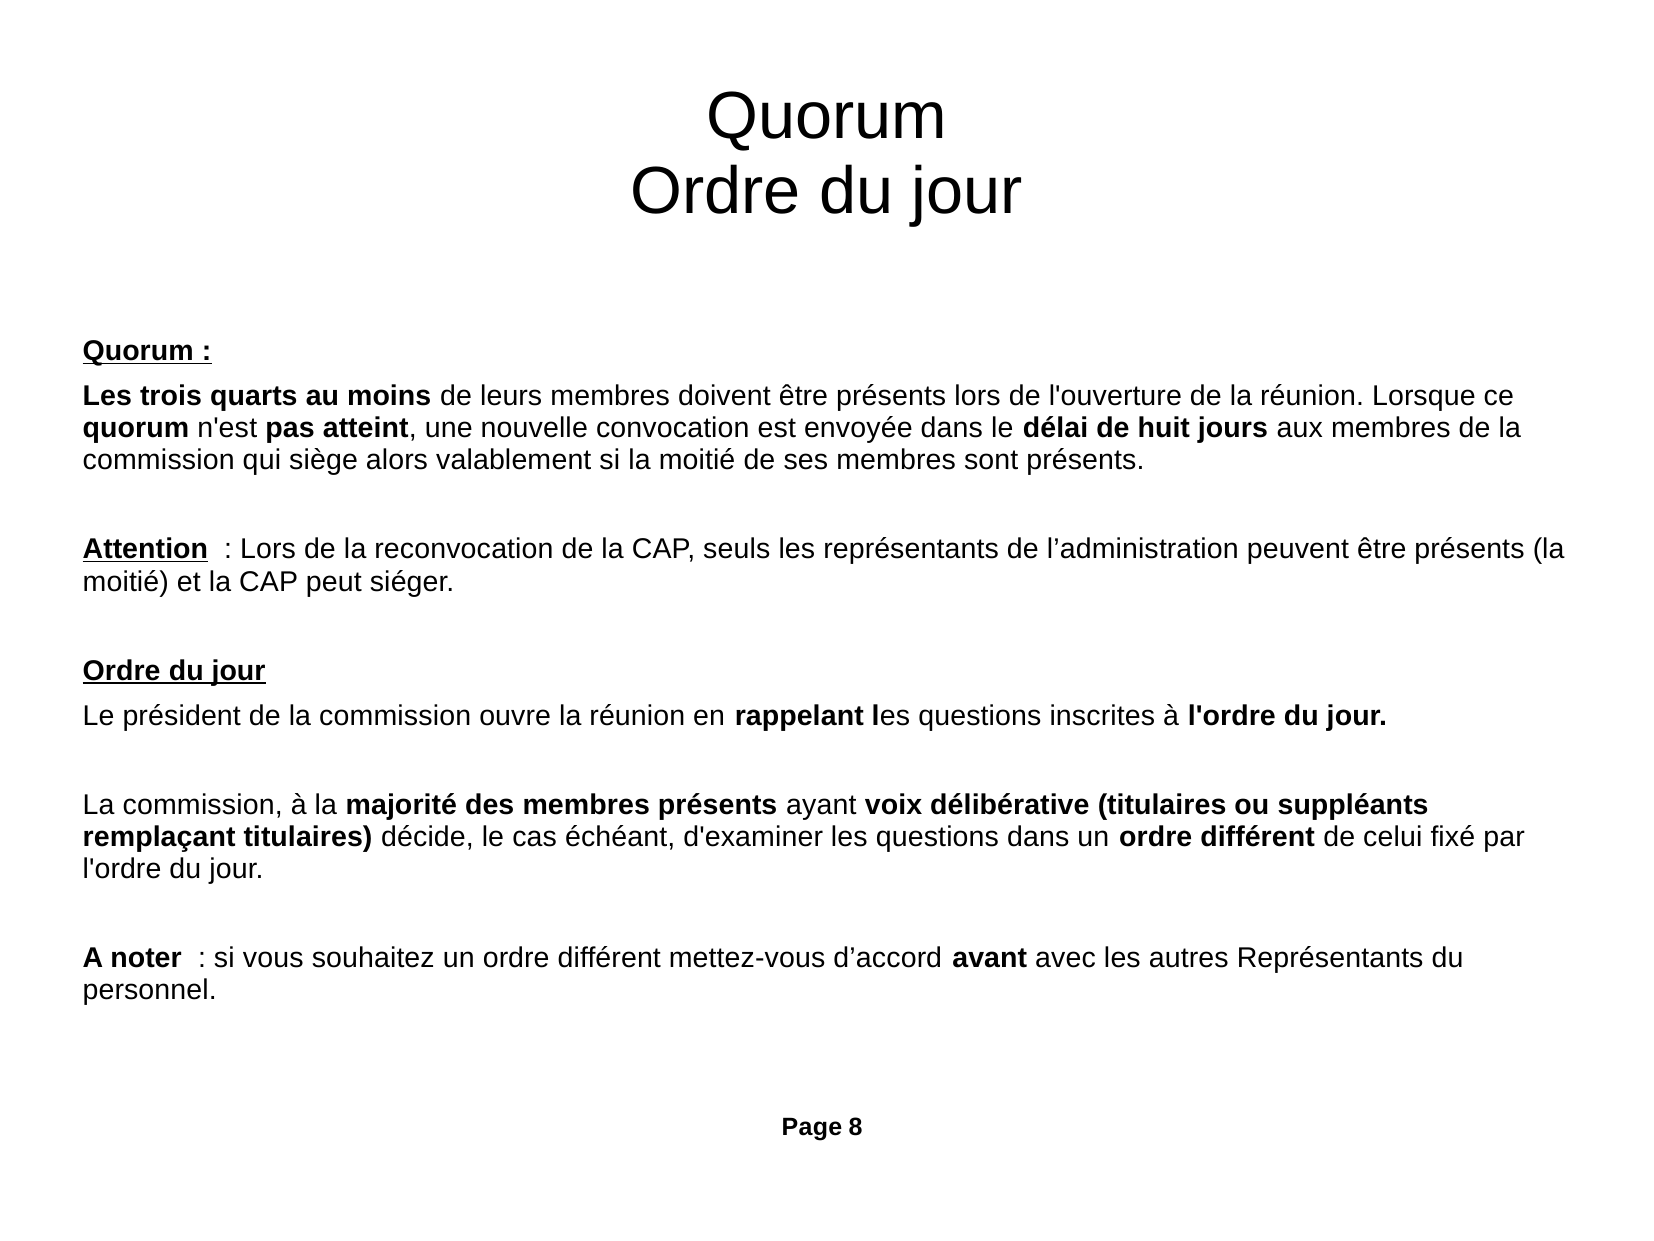

# Quorum Ordre du jour
Quorum :
Les trois quarts au moins de leurs membres doivent être présents lors de l'ouverture de la réunion. Lorsque ce quorum n'est pas atteint, une nouvelle convocation est envoyée dans le délai de huit jours aux membres de la commission qui siège alors valablement si la moitié de ses membres sont présents.
Attention  : Lors de la reconvocation de la CAP, seuls les représentants de l’administration peuvent être présents (la moitié) et la CAP peut siéger.
Ordre du jour
Le président de la commission ouvre la réunion en rappelant les questions inscrites à l'ordre du jour.
La commission, à la majorité des membres présents ayant voix délibérative (titulaires ou suppléants remplaçant titulaires) décide, le cas échéant, d'examiner les questions dans un ordre différent de celui fixé par l'ordre du jour.
A noter  : si vous souhaitez un ordre différent mettez-vous d’accord avant avec les autres Représentants du personnel.